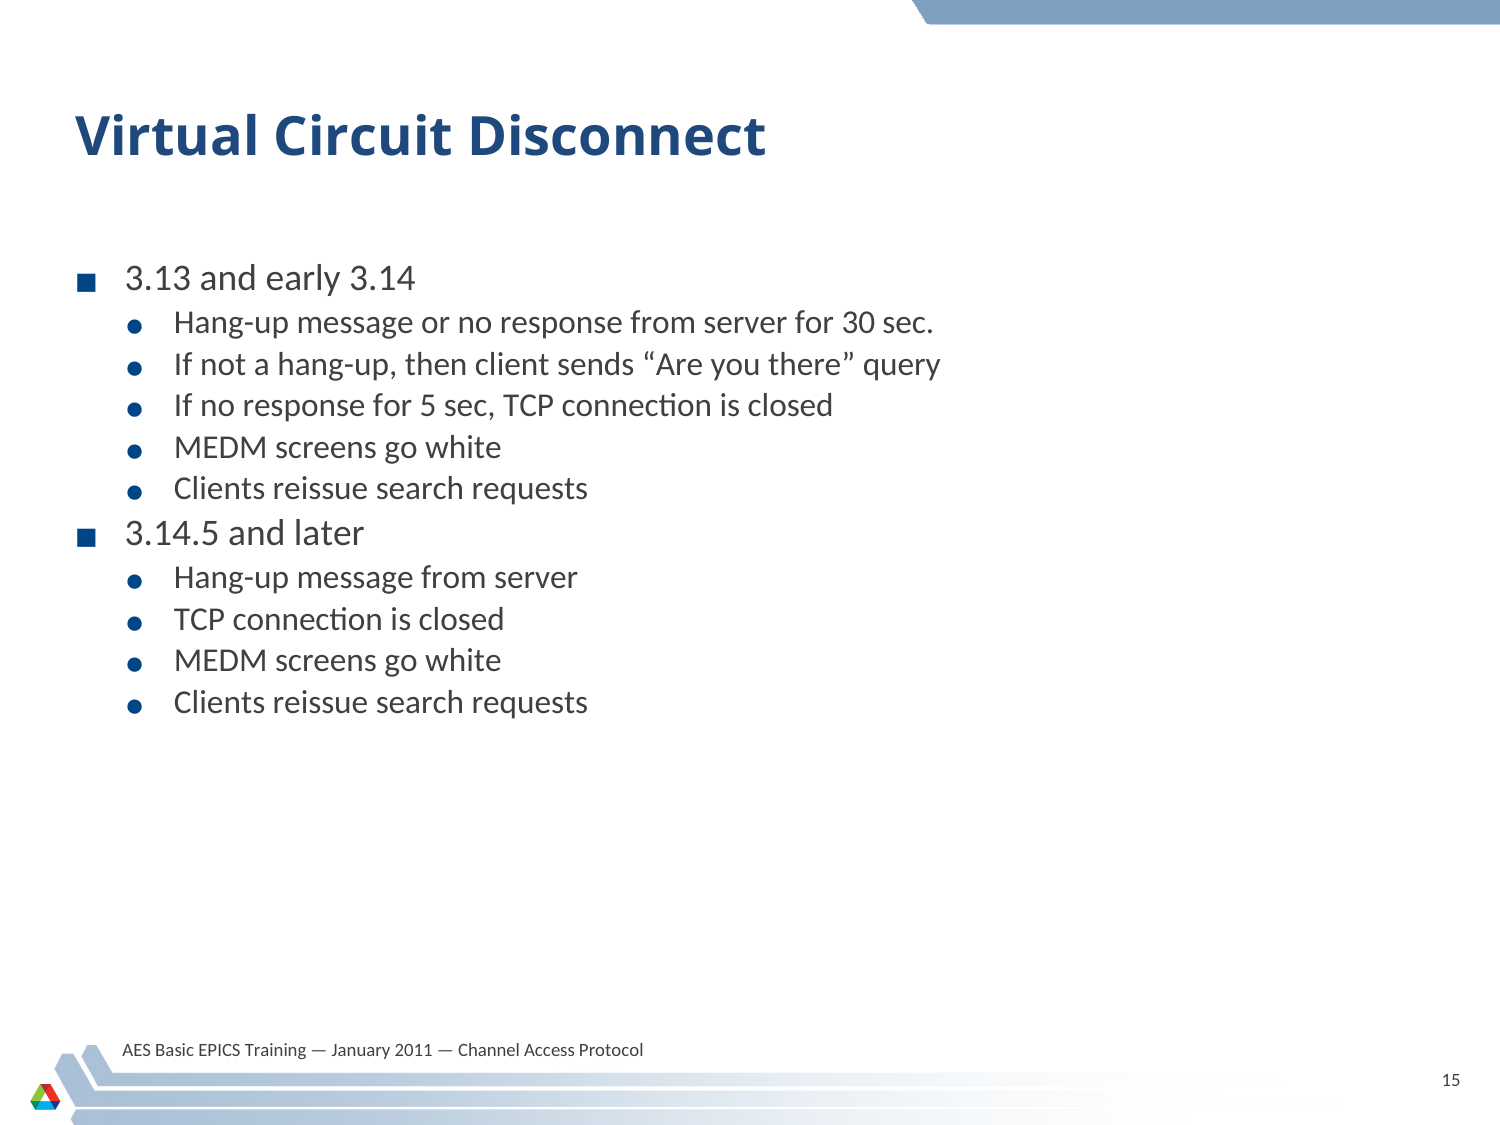

# Virtual Circuit Disconnect
3.13 and early 3.14
Hang-up message or no response from server for 30 sec.
If not a hang-up, then client sends “Are you there” query
If no response for 5 sec, TCP connection is closed
MEDM screens go white
Clients reissue search requests
3.14.5 and later
Hang-up message from server
TCP connection is closed
MEDM screens go white
Clients reissue search requests
AES Basic EPICS Training — January 2011 — Channel Access Protocol
15